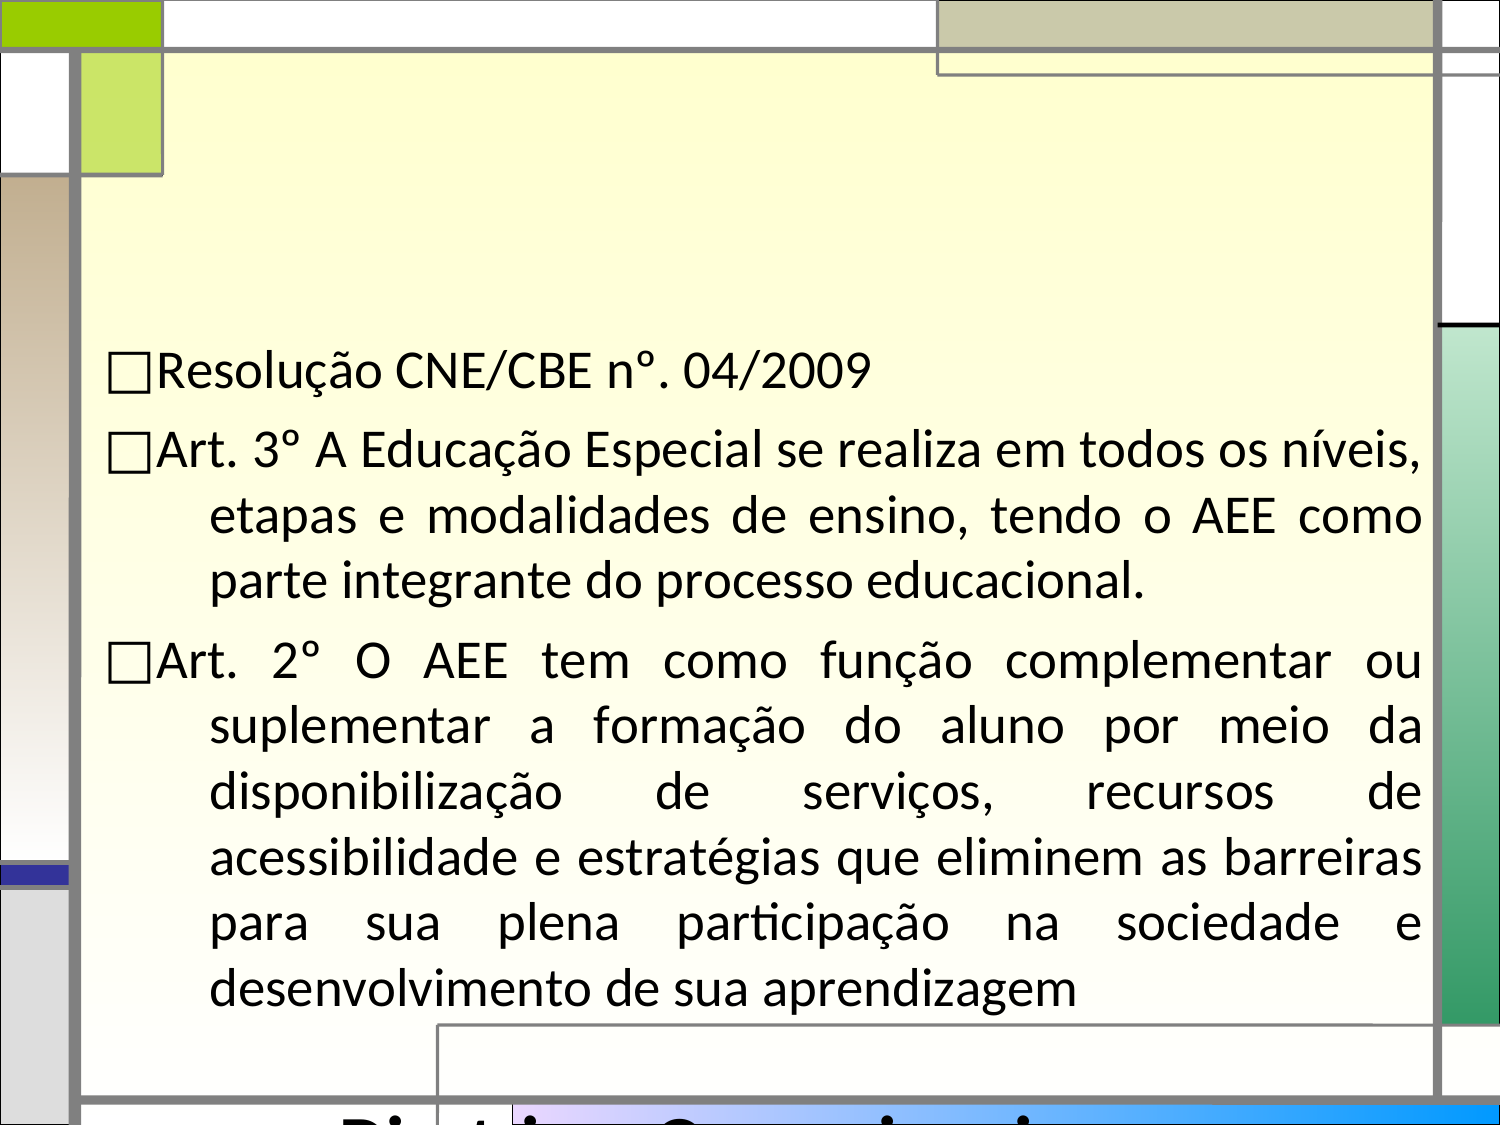

# Diretrizes Operacionais para o Atendimento Educacional Especializado na Educação Básica.
Resolução CNE/CBE nº. 04/2009
Art. 3º A Educação Especial se realiza em todos os níveis, etapas e modalidades de ensino, tendo o AEE como parte integrante do processo educacional.
Art. 2º O AEE tem como função complementar ou suplementar a formação do aluno por meio da disponibilização de serviços, recursos de acessibilidade e estratégias que eliminem as barreiras para sua plena participação na sociedade e desenvolvimento de sua aprendizagem